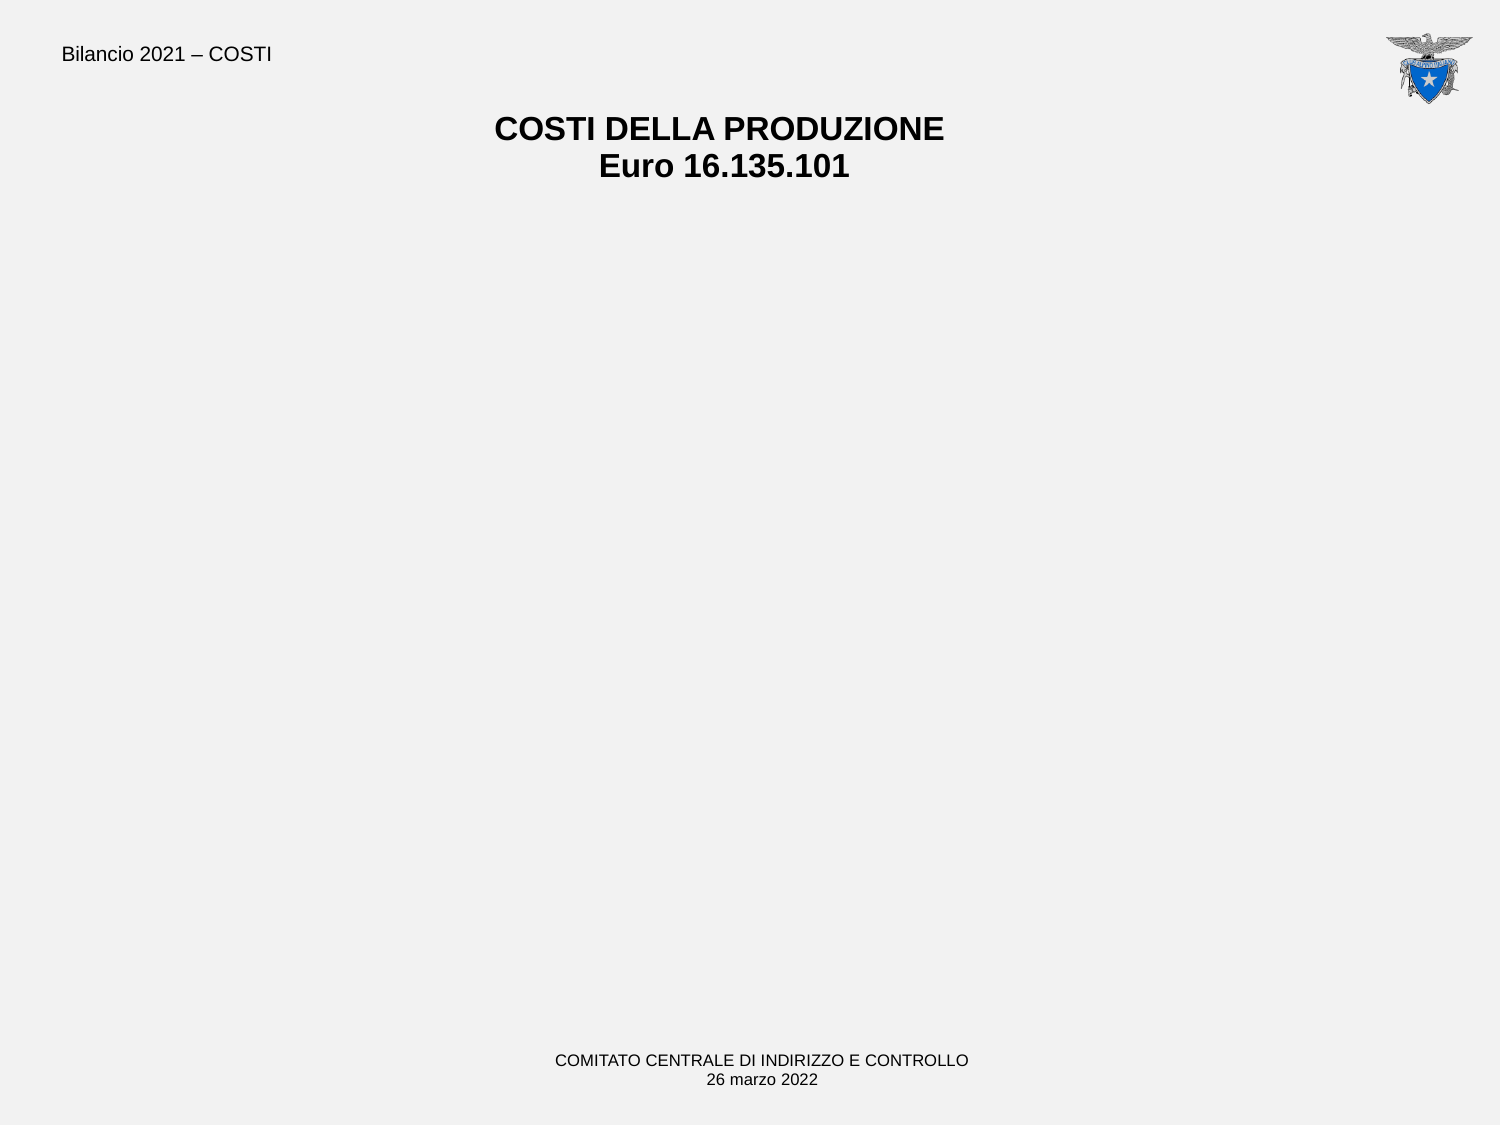

Bilancio 2021 – COSTI
COSTI DELLA PRODUZIONE
Euro 16.135.101
COMITATO CENTRALE DI INDIRIZZO E CONTROLLO
26 marzo 2022